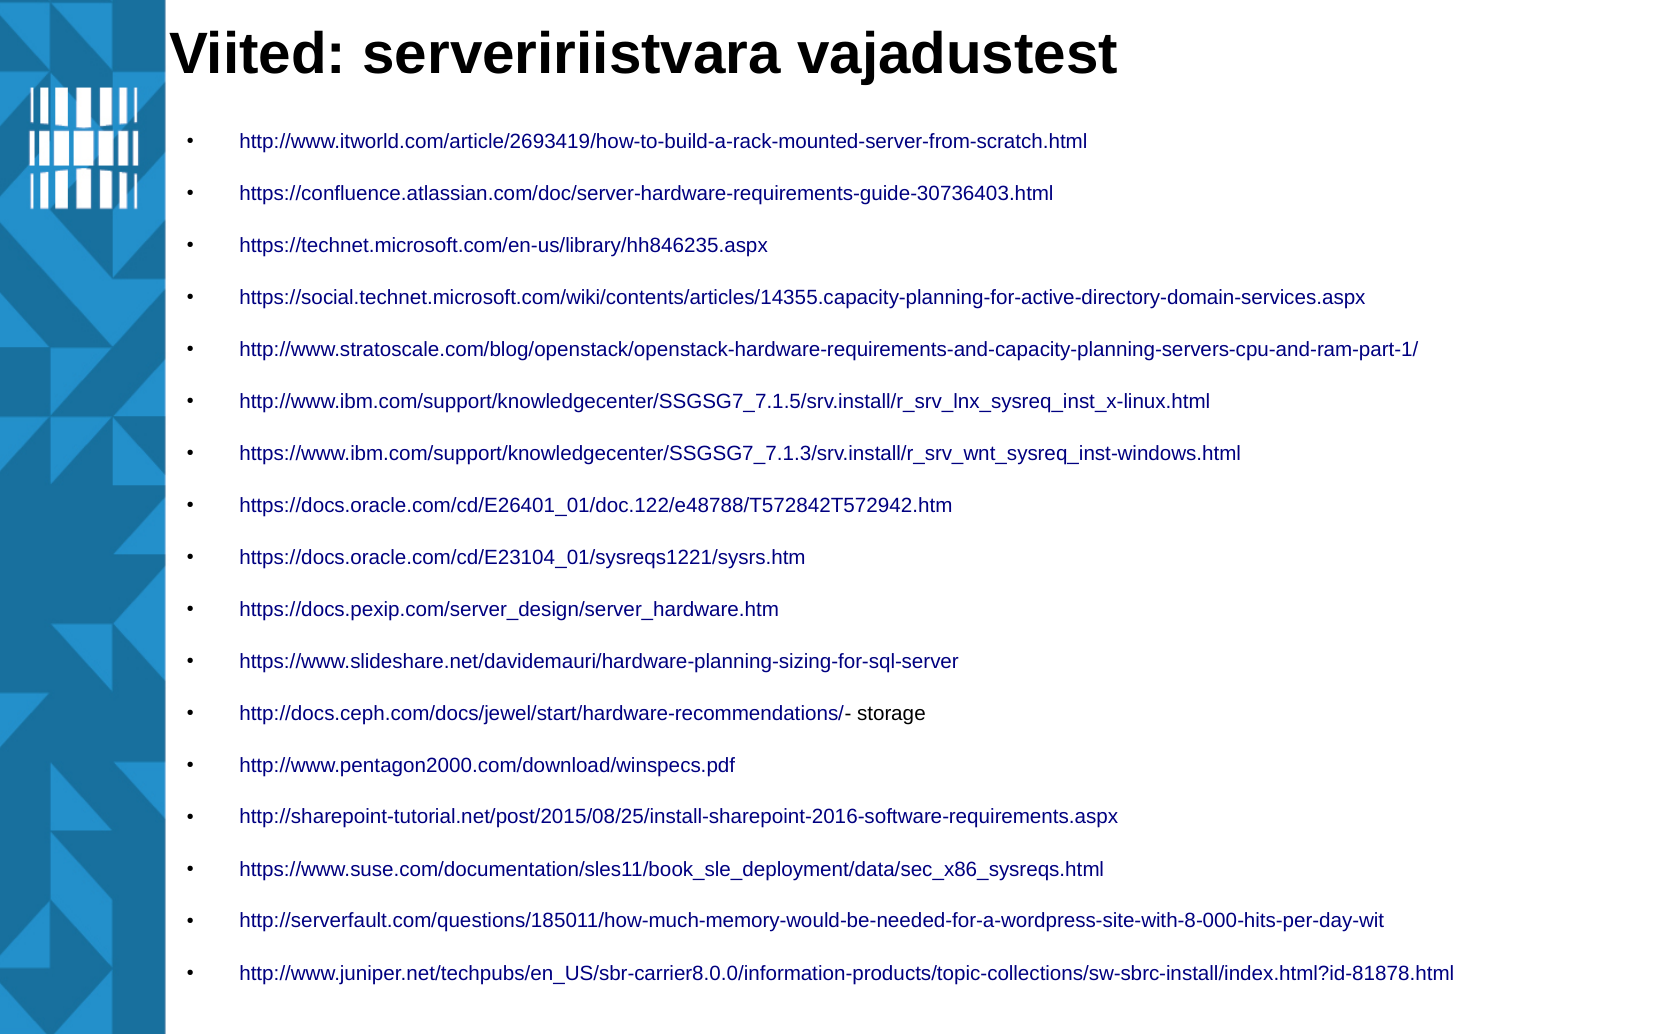

# Viited: serveririistvara vajadustest
http://www.itworld.com/article/2693419/how-to-build-a-rack-mounted-server-from-scratch.html
https://confluence.atlassian.com/doc/server-hardware-requirements-guide-30736403.html
https://technet.microsoft.com/en-us/library/hh846235.aspx
https://social.technet.microsoft.com/wiki/contents/articles/14355.capacity-planning-for-active-directory-domain-services.aspx
http://www.stratoscale.com/blog/openstack/openstack-hardware-requirements-and-capacity-planning-servers-cpu-and-ram-part-1/
http://www.ibm.com/support/knowledgecenter/SSGSG7_7.1.5/srv.install/r_srv_lnx_sysreq_inst_x-linux.html
https://www.ibm.com/support/knowledgecenter/SSGSG7_7.1.3/srv.install/r_srv_wnt_sysreq_inst-windows.html
https://docs.oracle.com/cd/E26401_01/doc.122/e48788/T572842T572942.htm
https://docs.oracle.com/cd/E23104_01/sysreqs1221/sysrs.htm
https://docs.pexip.com/server_design/server_hardware.htm
https://www.slideshare.net/davidemauri/hardware-planning-sizing-for-sql-server
http://docs.ceph.com/docs/jewel/start/hardware-recommendations/- storage
http://www.pentagon2000.com/download/winspecs.pdf
http://sharepoint-tutorial.net/post/2015/08/25/install-sharepoint-2016-software-requirements.aspx
https://www.suse.com/documentation/sles11/book_sle_deployment/data/sec_x86_sysreqs.html
http://serverfault.com/questions/185011/how-much-memory-would-be-needed-for-a-wordpress-site-with-8-000-hits-per-day-wit
http://www.juniper.net/techpubs/en_US/sbr-carrier8.0.0/information-products/topic-collections/sw-sbrc-install/index.html?id-81878.html